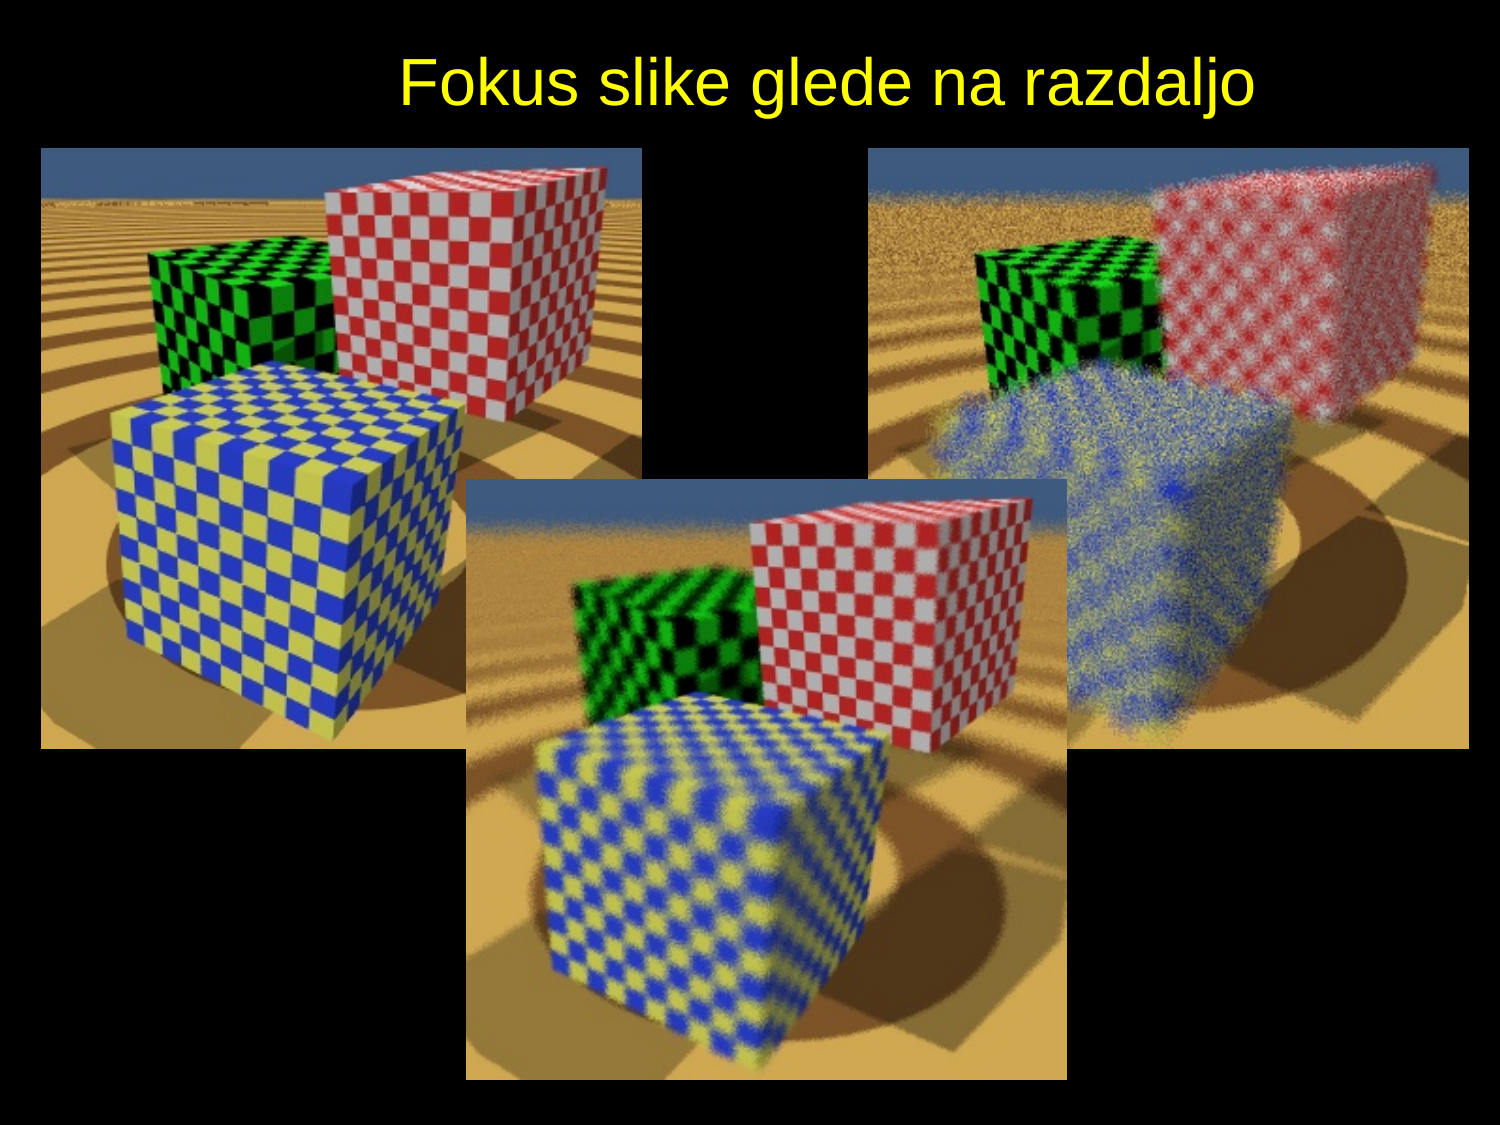

# Globina slike
Fokus slike glede na razdaljo